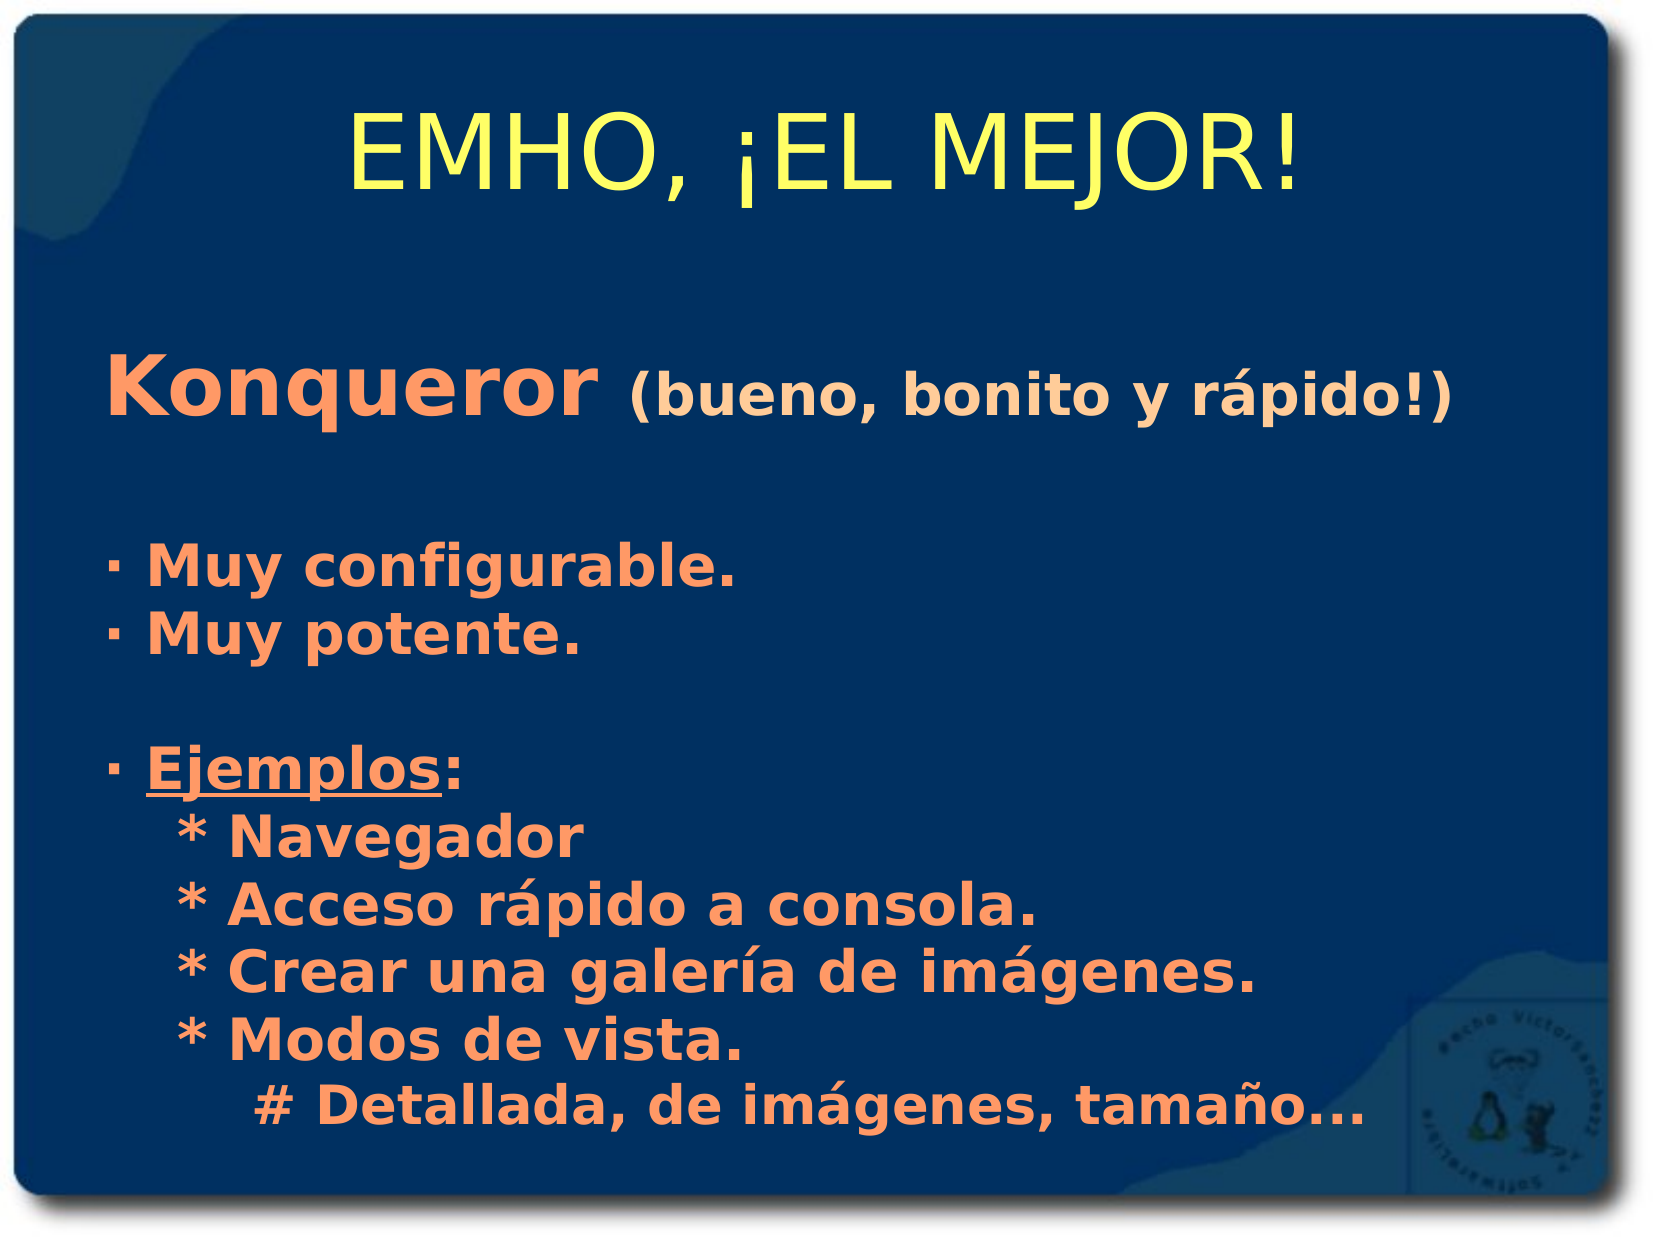

EMHO, ¡EL MEJOR!
#
Konqueror (bueno, bonito y rápido!)
· Muy configurable.
· Muy potente.
· Ejemplos:
	* Navegador
	* Acceso rápido a consola.
	* Crear una galería de imágenes.
	* Modos de vista.
		# Detallada, de imágenes, tamaño...